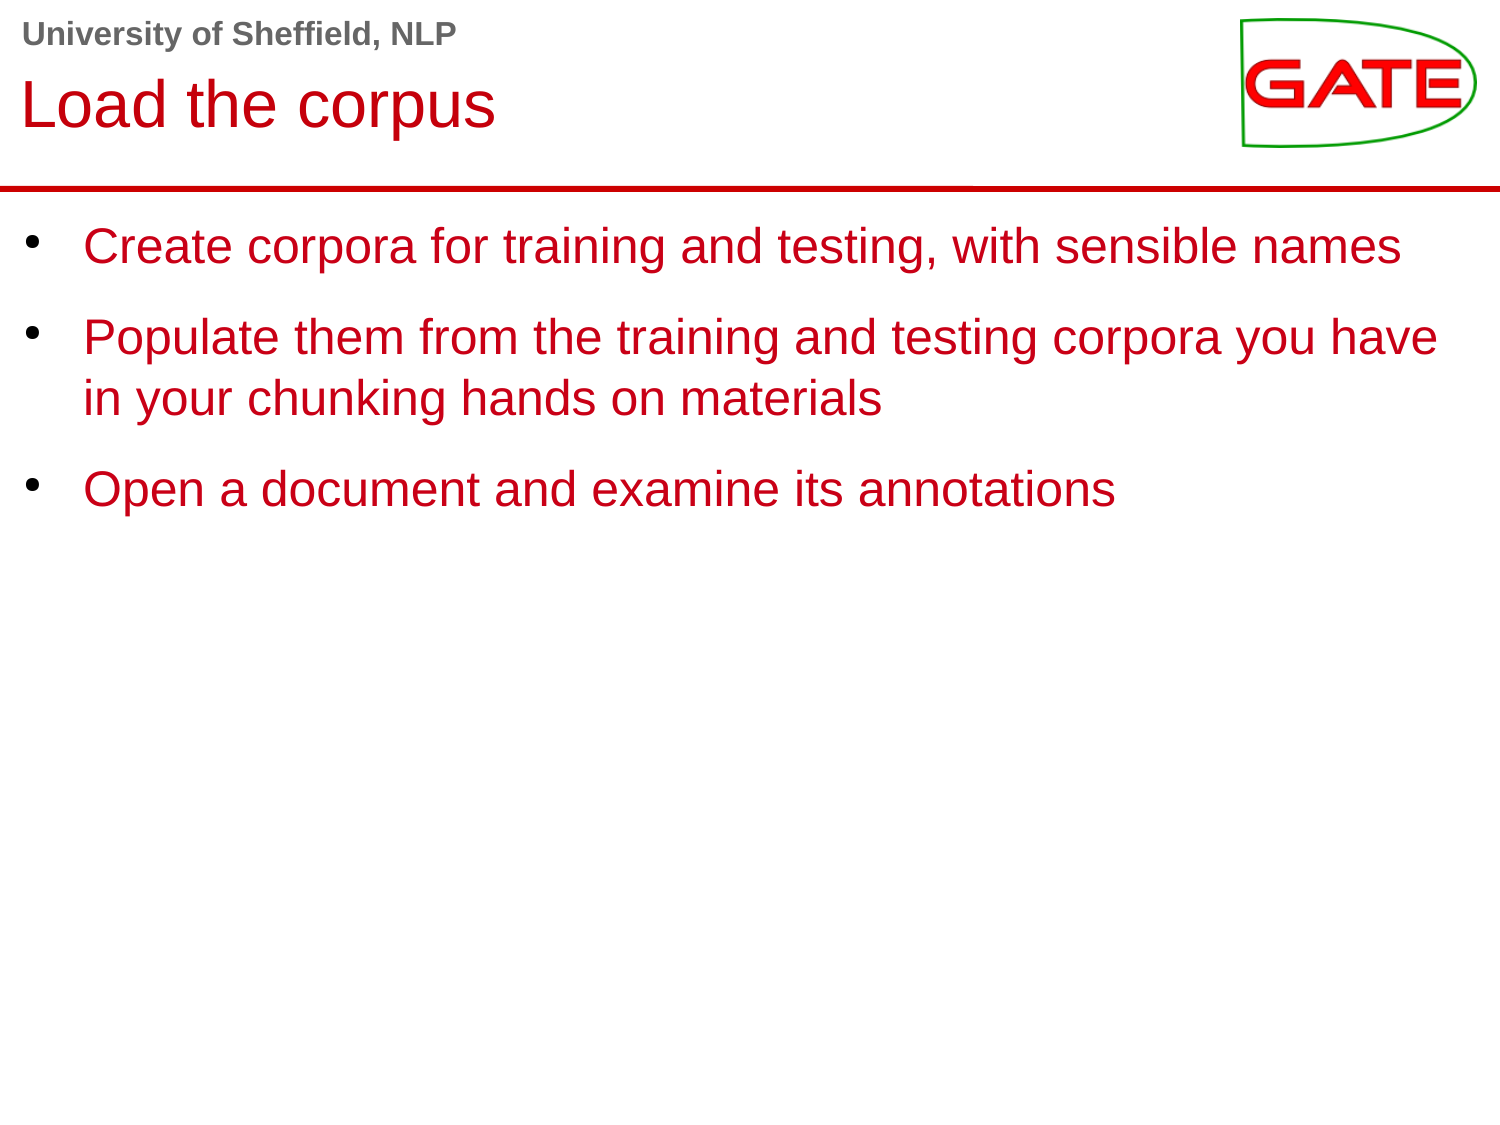

# Load the corpus
Create corpora for training and testing, with sensible names
Populate them from the training and testing corpora you have in your chunking hands on materials
Open a document and examine its annotations